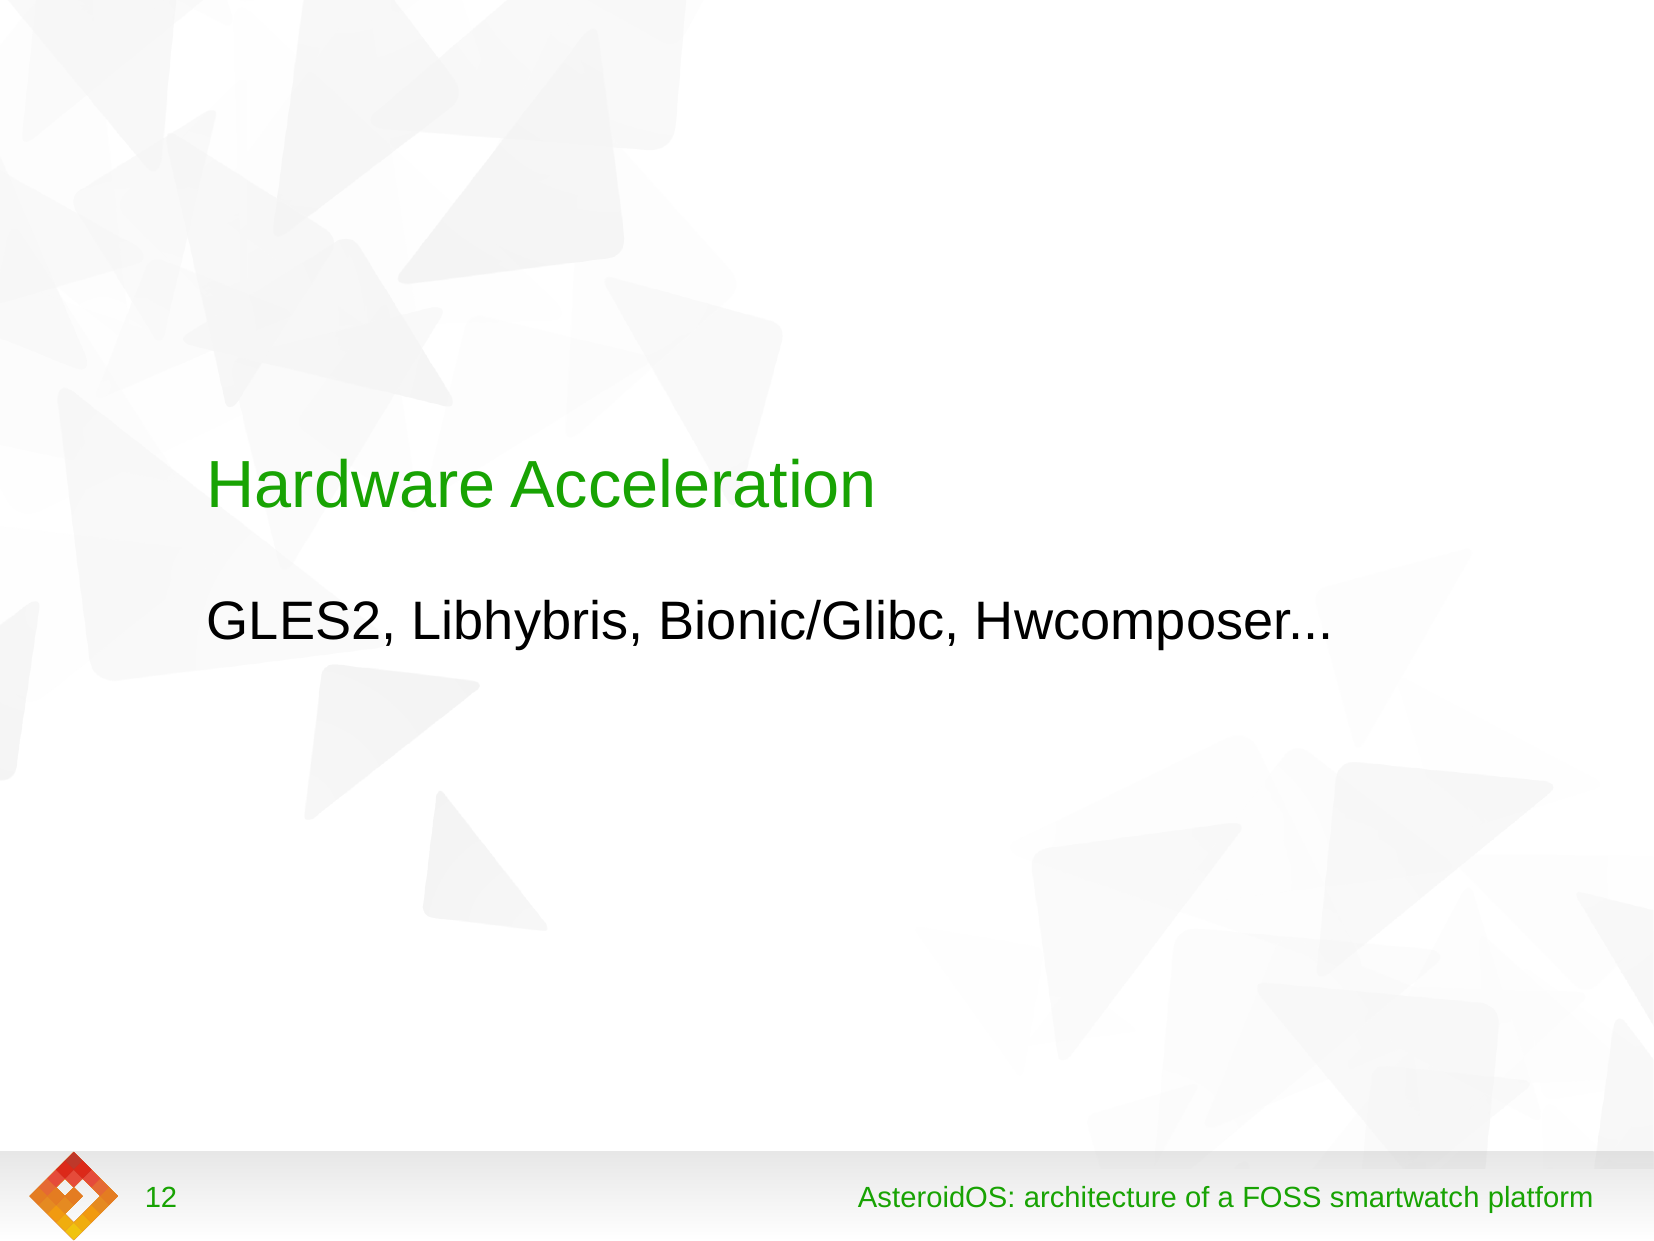

# Hardware Acceleration
GLES2, Libhybris, Bionic/Glibc, Hwcomposer...
12
AsteroidOS: architecture of a FOSS smartwatch platform